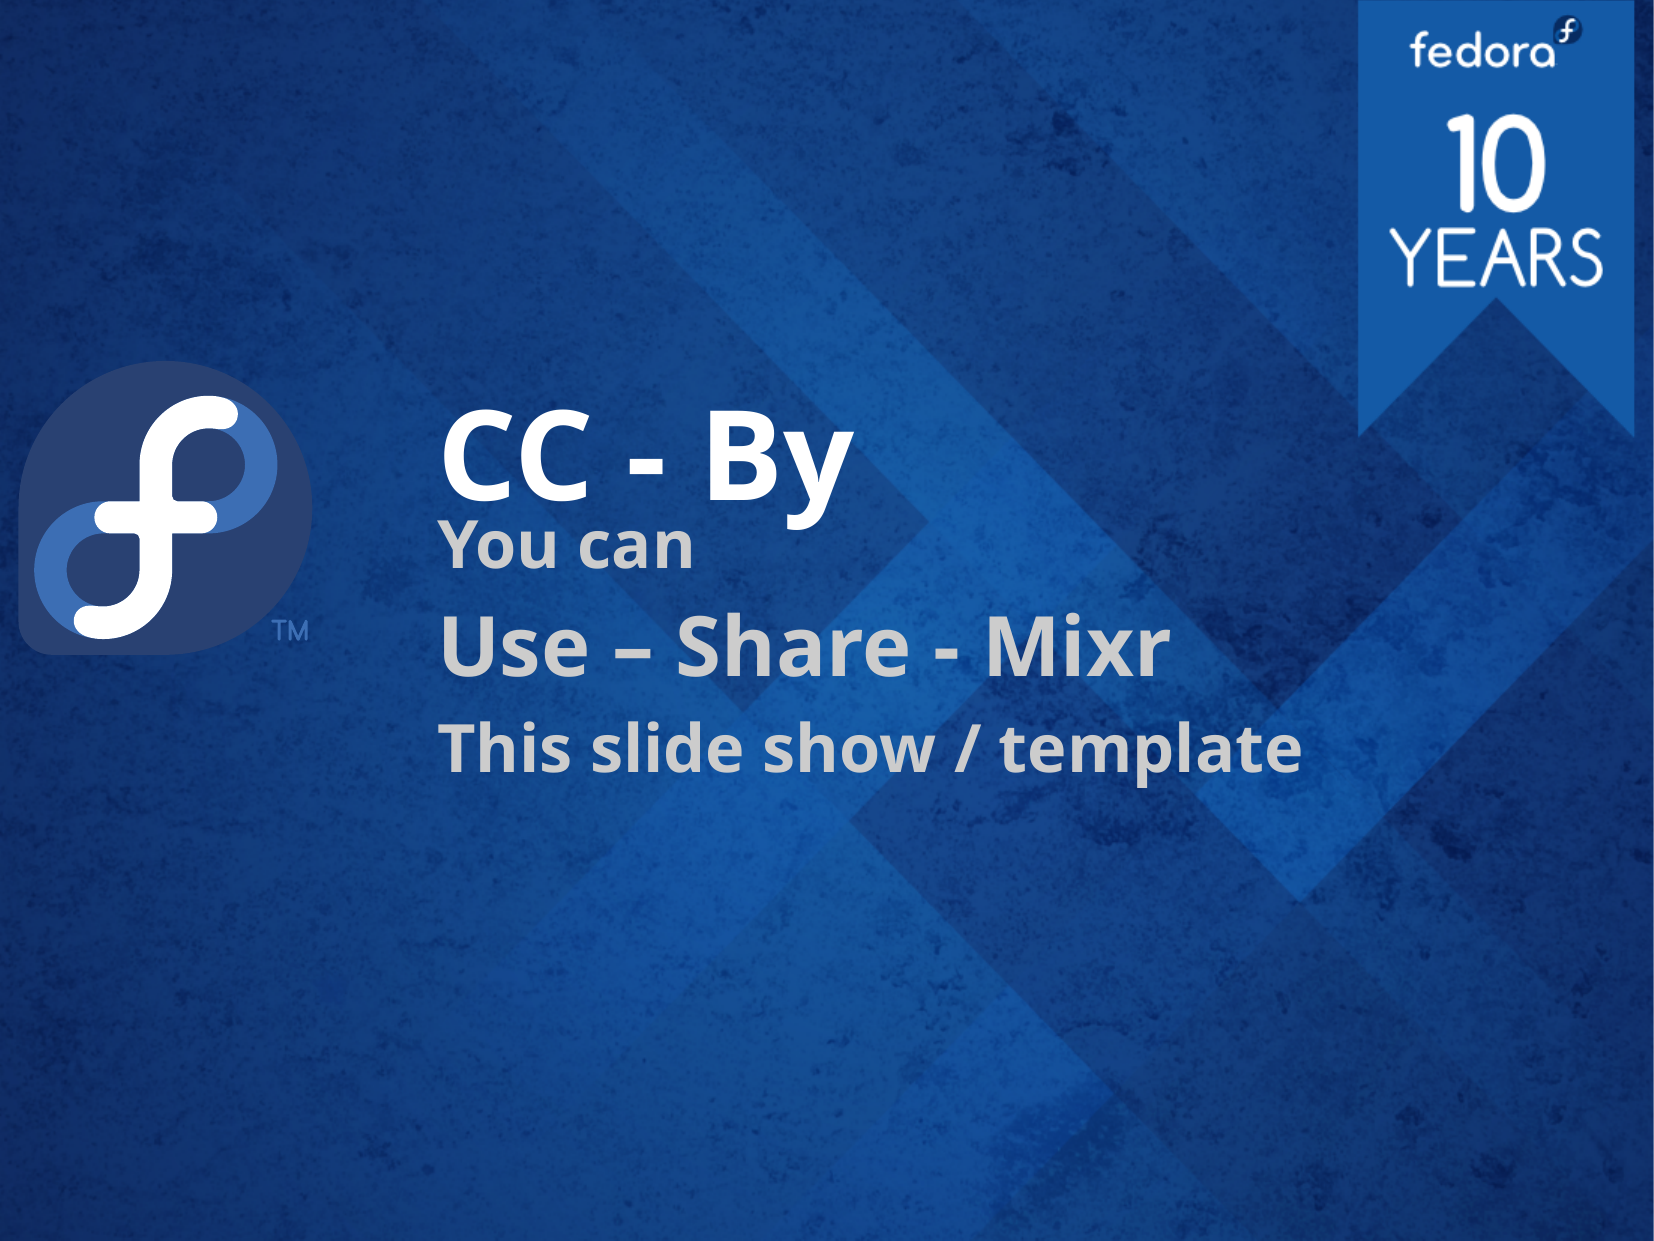

# CC - By
You can
Use – Share - Mixr
This slide show / template